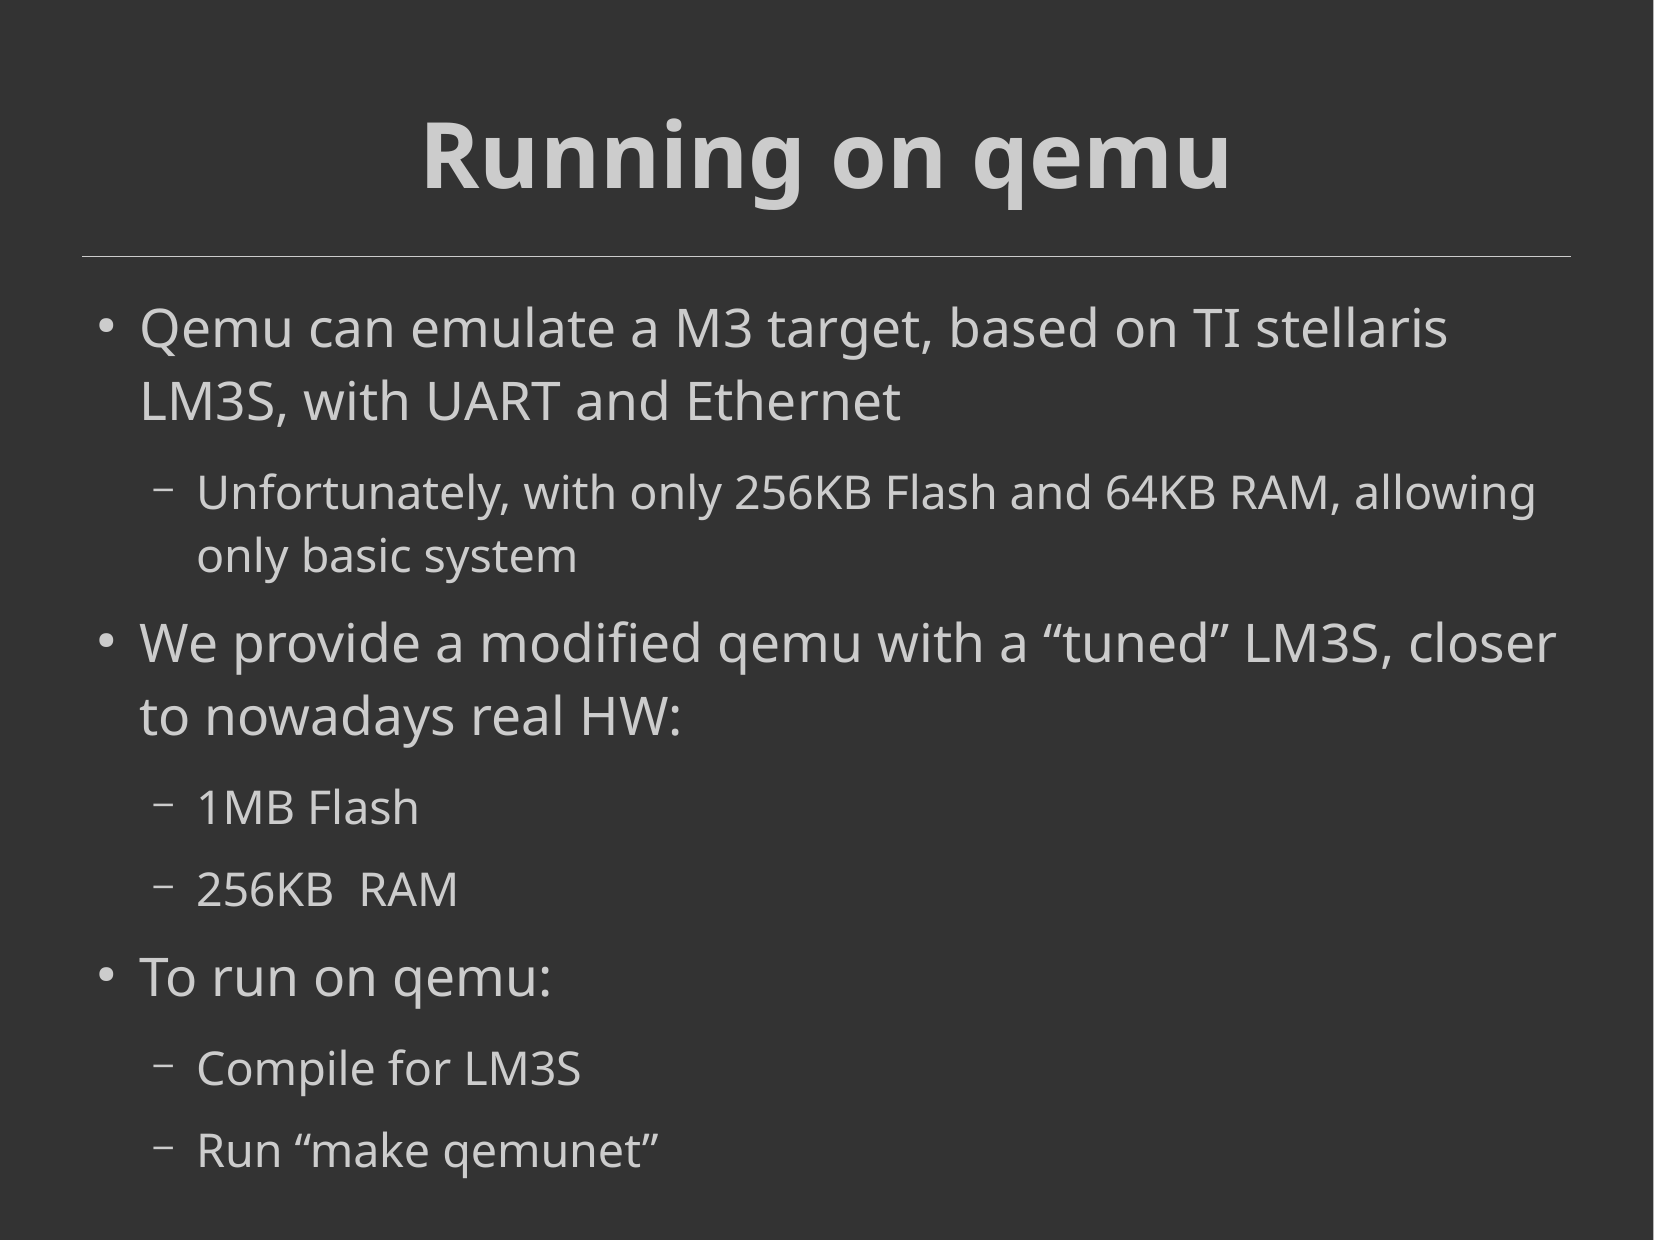

# Running on qemu
Qemu can emulate a M3 target, based on TI stellaris LM3S, with UART and Ethernet
Unfortunately, with only 256KB Flash and 64KB RAM, allowing only basic system
We provide a modified qemu with a “tuned” LM3S, closer to nowadays real HW:
1MB Flash
256KB RAM
To run on qemu:
Compile for LM3S
Run “make qemunet”